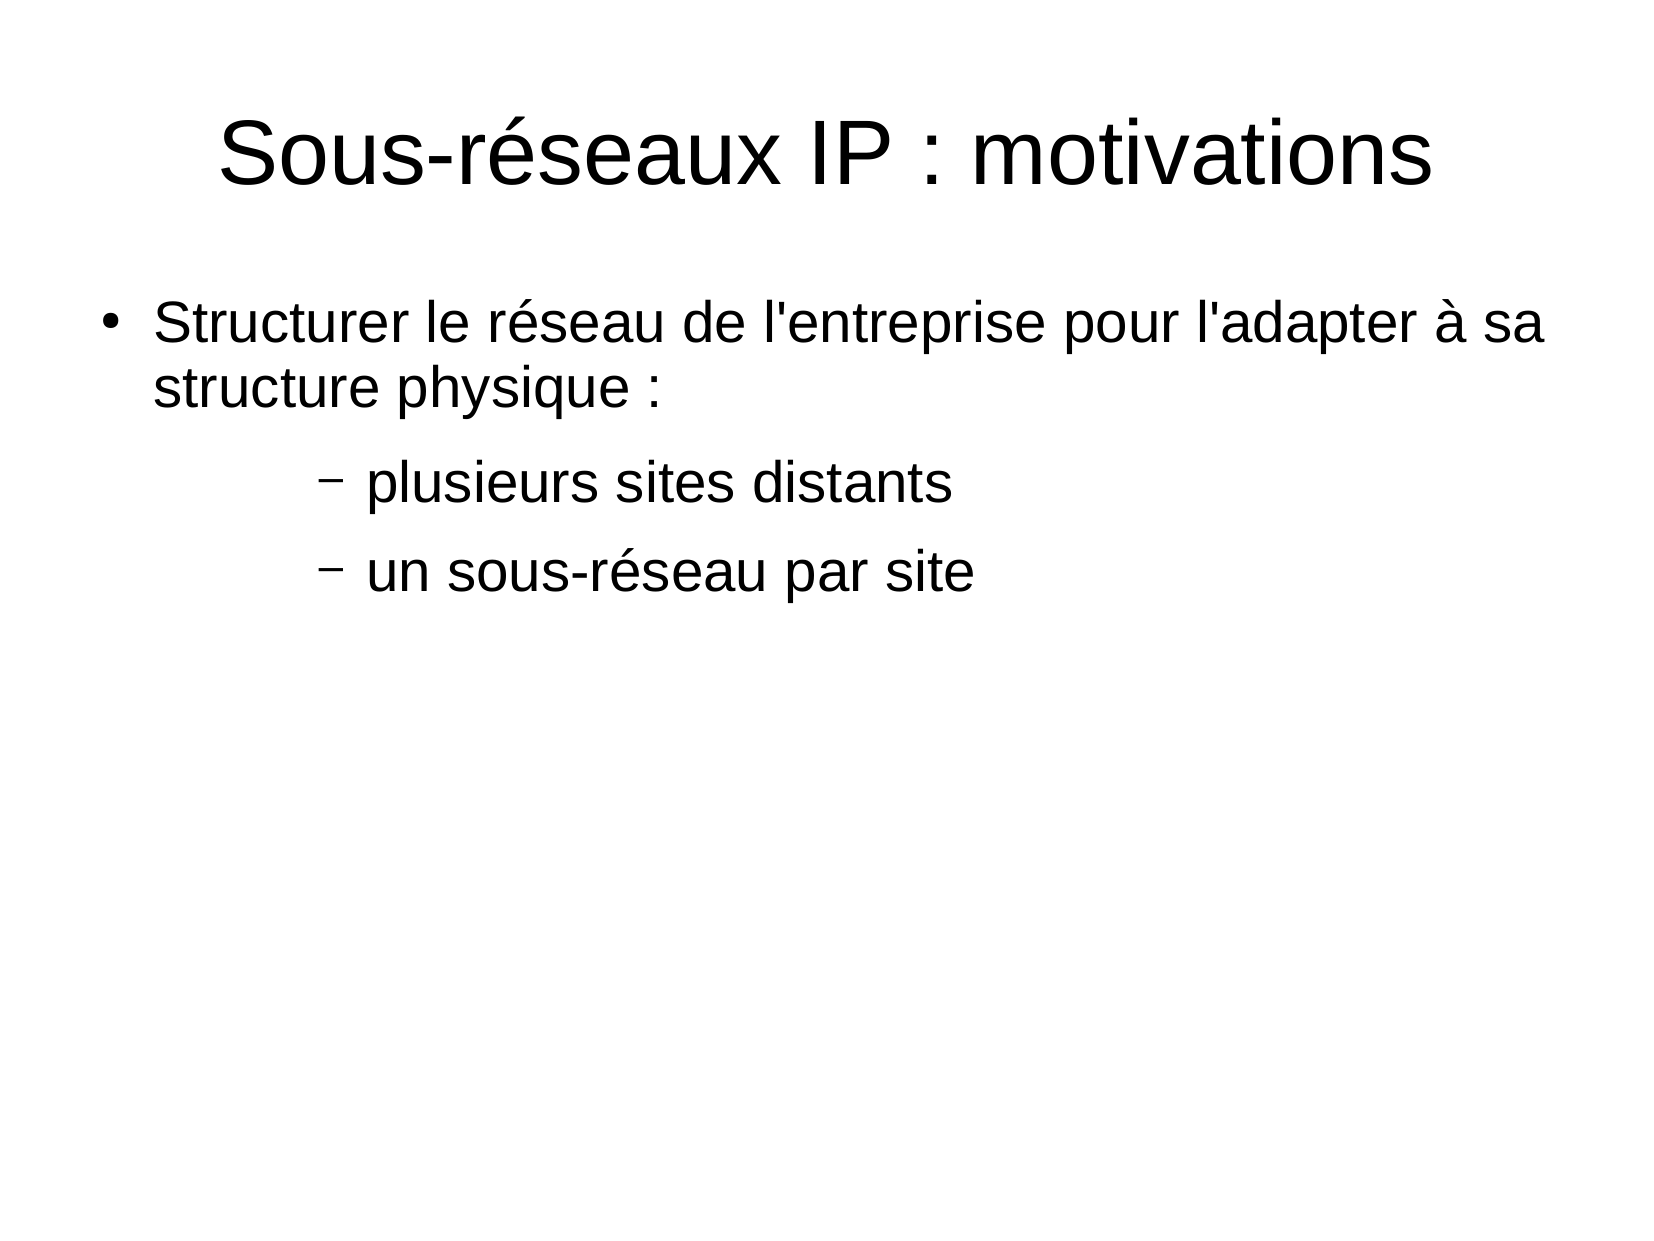

# Sous-réseaux IP : motivations
Structurer le réseau de l'entreprise pour l'adapter à sa structure physique :
plusieurs sites distants
un sous-réseau par site